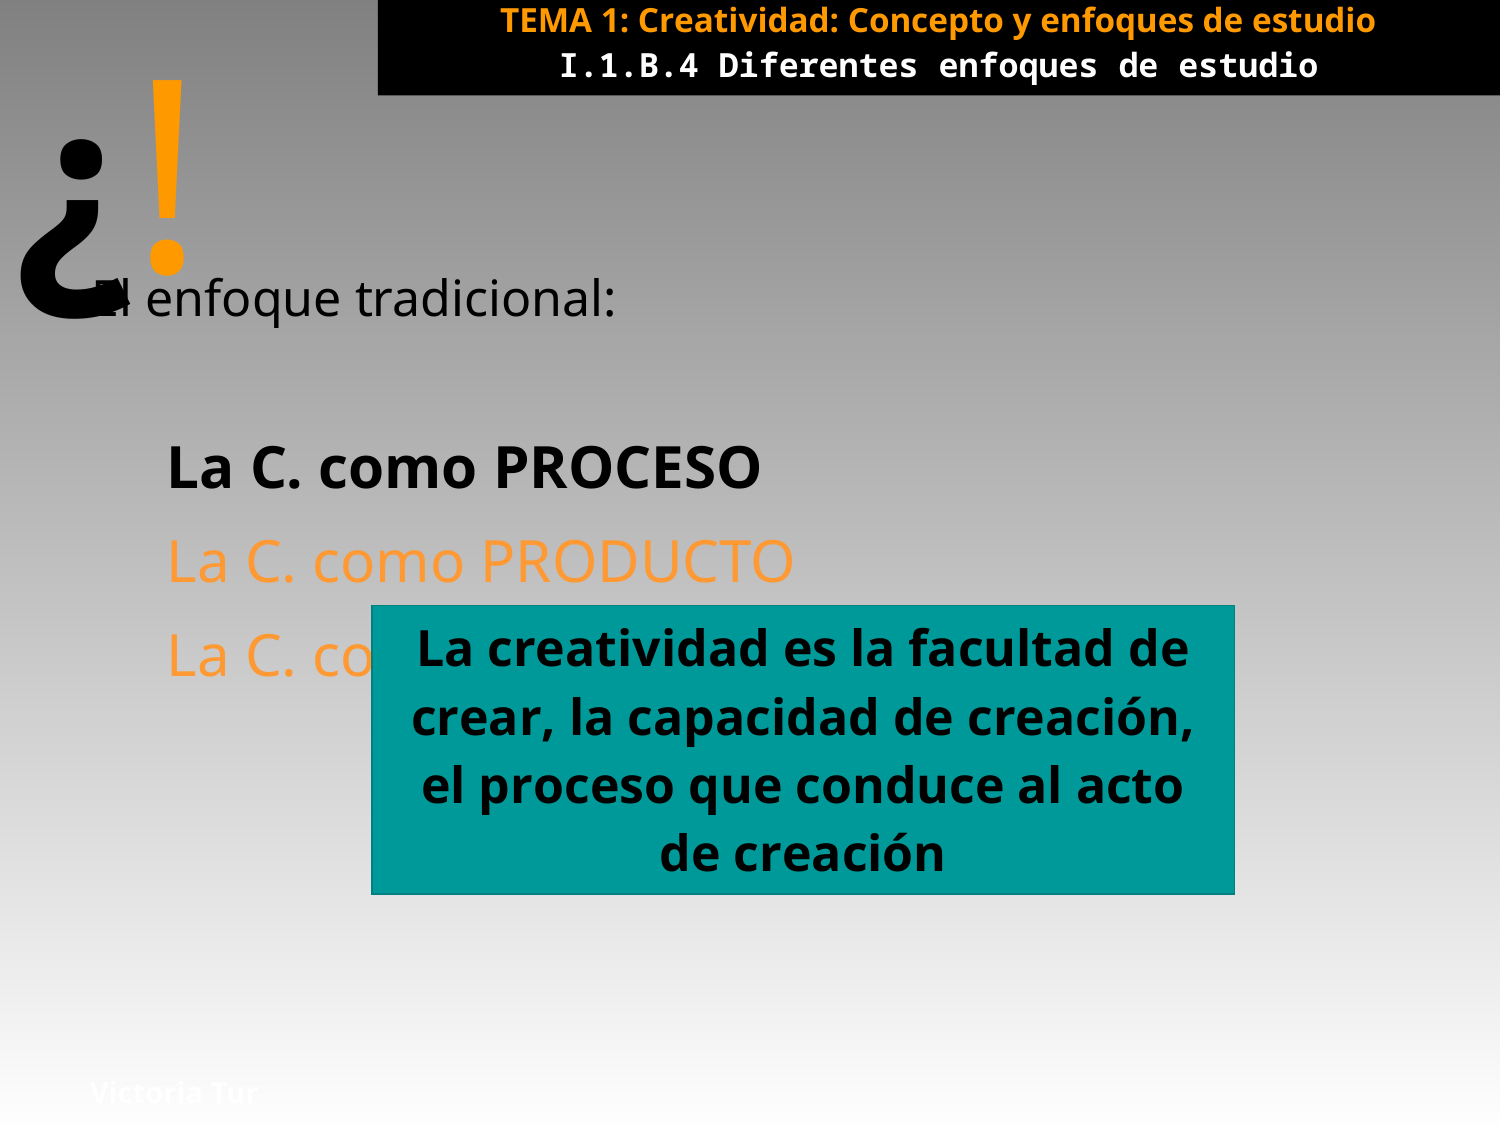

TEMA 1: Creatividad: Concepto y enfoques de estudio
I.1.B.4 Diferentes enfoques de estudio
# El enfoque tradicional:
La C. como PROCESO
La C. como PRODUCTO
La C. como rasgo de PERSONALIDAD
La creatividad es la facultad de crear, la capacidad de creación, el proceso que conduce al acto de creación